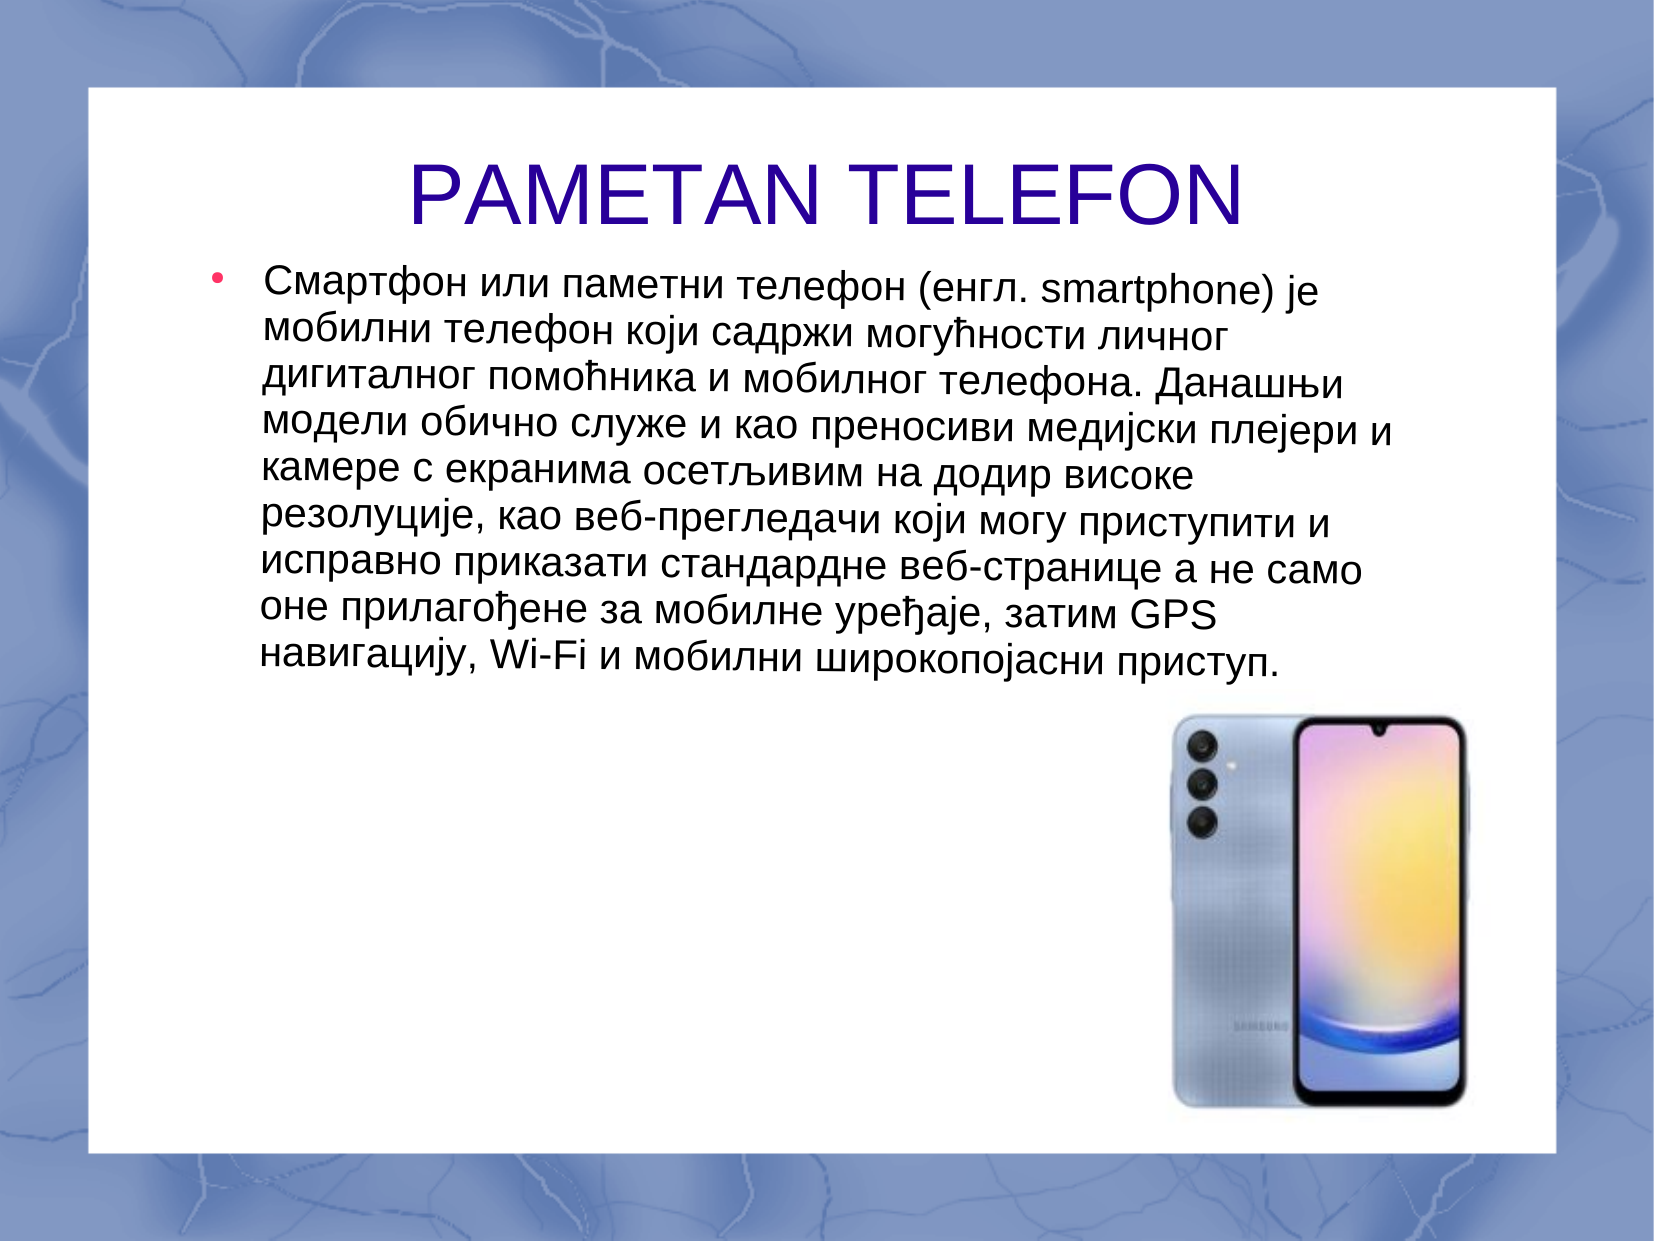

# PAMETAN TELEFON
Смартфон или паметни телефон (енгл. smartphone) је мобилни телефон који садржи могућности личног дигиталног помоћника и мобилног телефона. Данашњи модели обично служе и као преносиви медијски плејери и камере с екранима осетљивим на додир високе резолуције, као веб-прегледачи који могу приступити и исправно приказати стандардне веб-странице а не само оне прилагођене за мобилне уређаје, затим GPS навигацију, Wi-Fi и мобилни широкопојасни приступ.